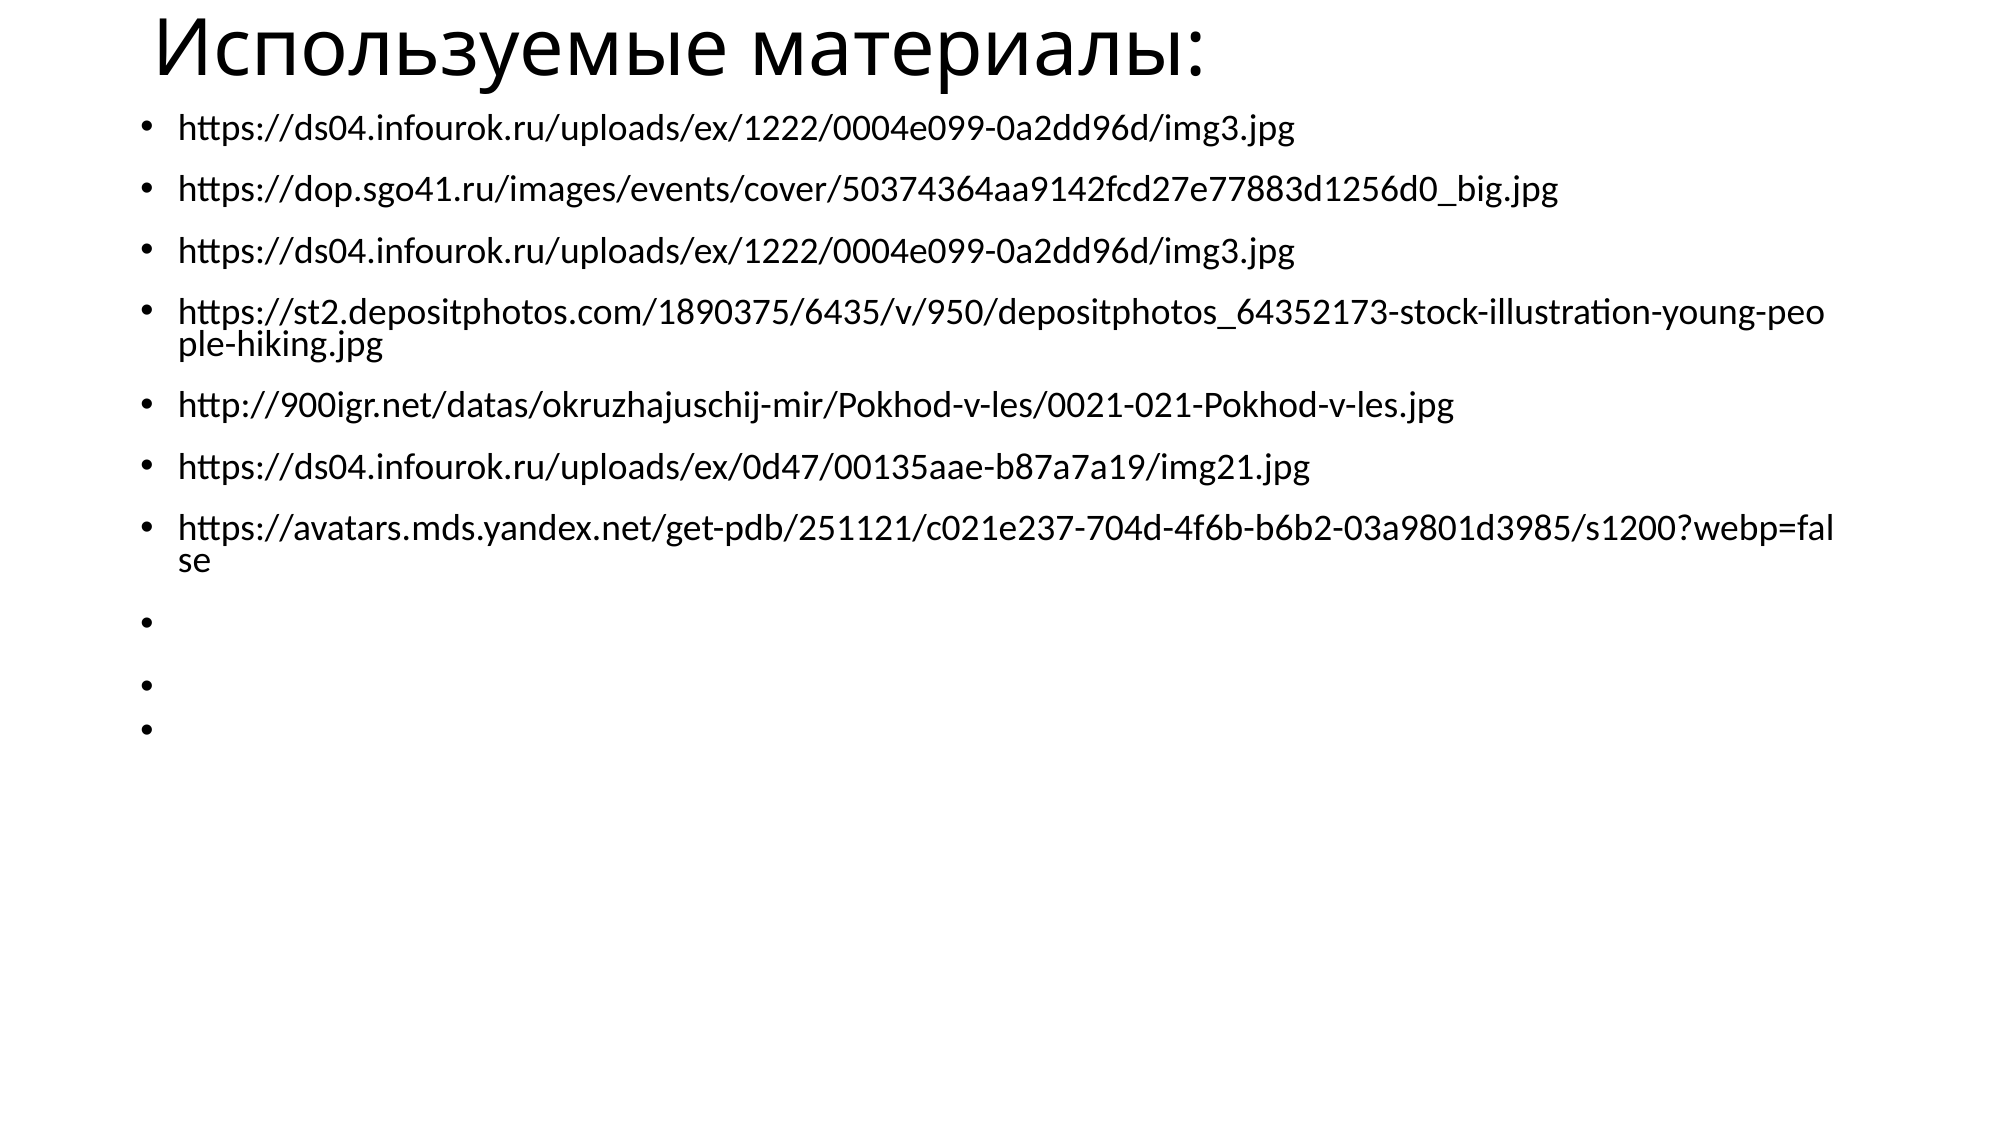

# Используемые материалы:
https://ds04.infourok.ru/uploads/ex/1222/0004e099-0a2dd96d/img3.jpg
https://dop.sgo41.ru/images/events/cover/50374364aa9142fcd27e77883d1256d0_big.jpg
https://ds04.infourok.ru/uploads/ex/1222/0004e099-0a2dd96d/img3.jpg
https://st2.depositphotos.com/1890375/6435/v/950/depositphotos_64352173-stock-illustration-young-people-hiking.jpg
http://900igr.net/datas/okruzhajuschij-mir/Pokhod-v-les/0021-021-Pokhod-v-les.jpg
https://ds04.infourok.ru/uploads/ex/0d47/00135aae-b87a7a19/img21.jpg
https://avatars.mds.yandex.net/get-pdb/251121/c021e237-704d-4f6b-b6b2-03a9801d3985/s1200?webp=false